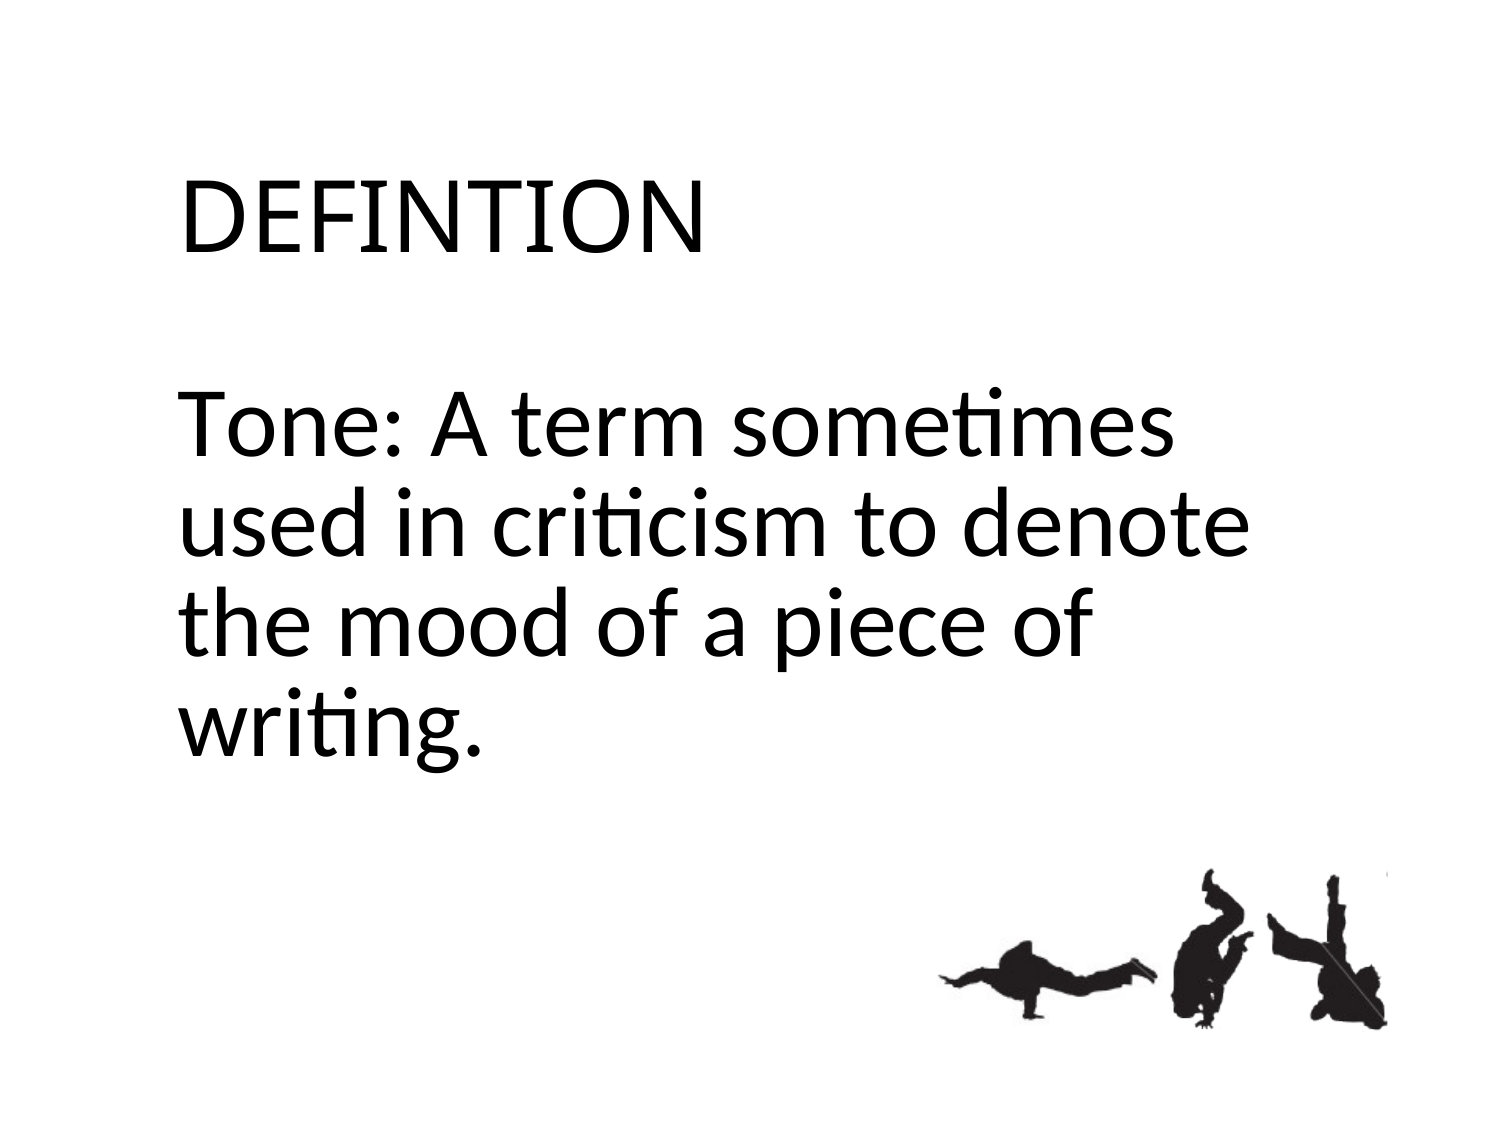

DEFINTION
Tone: A term sometimes used in criticism to denote the mood of a piece of writing.